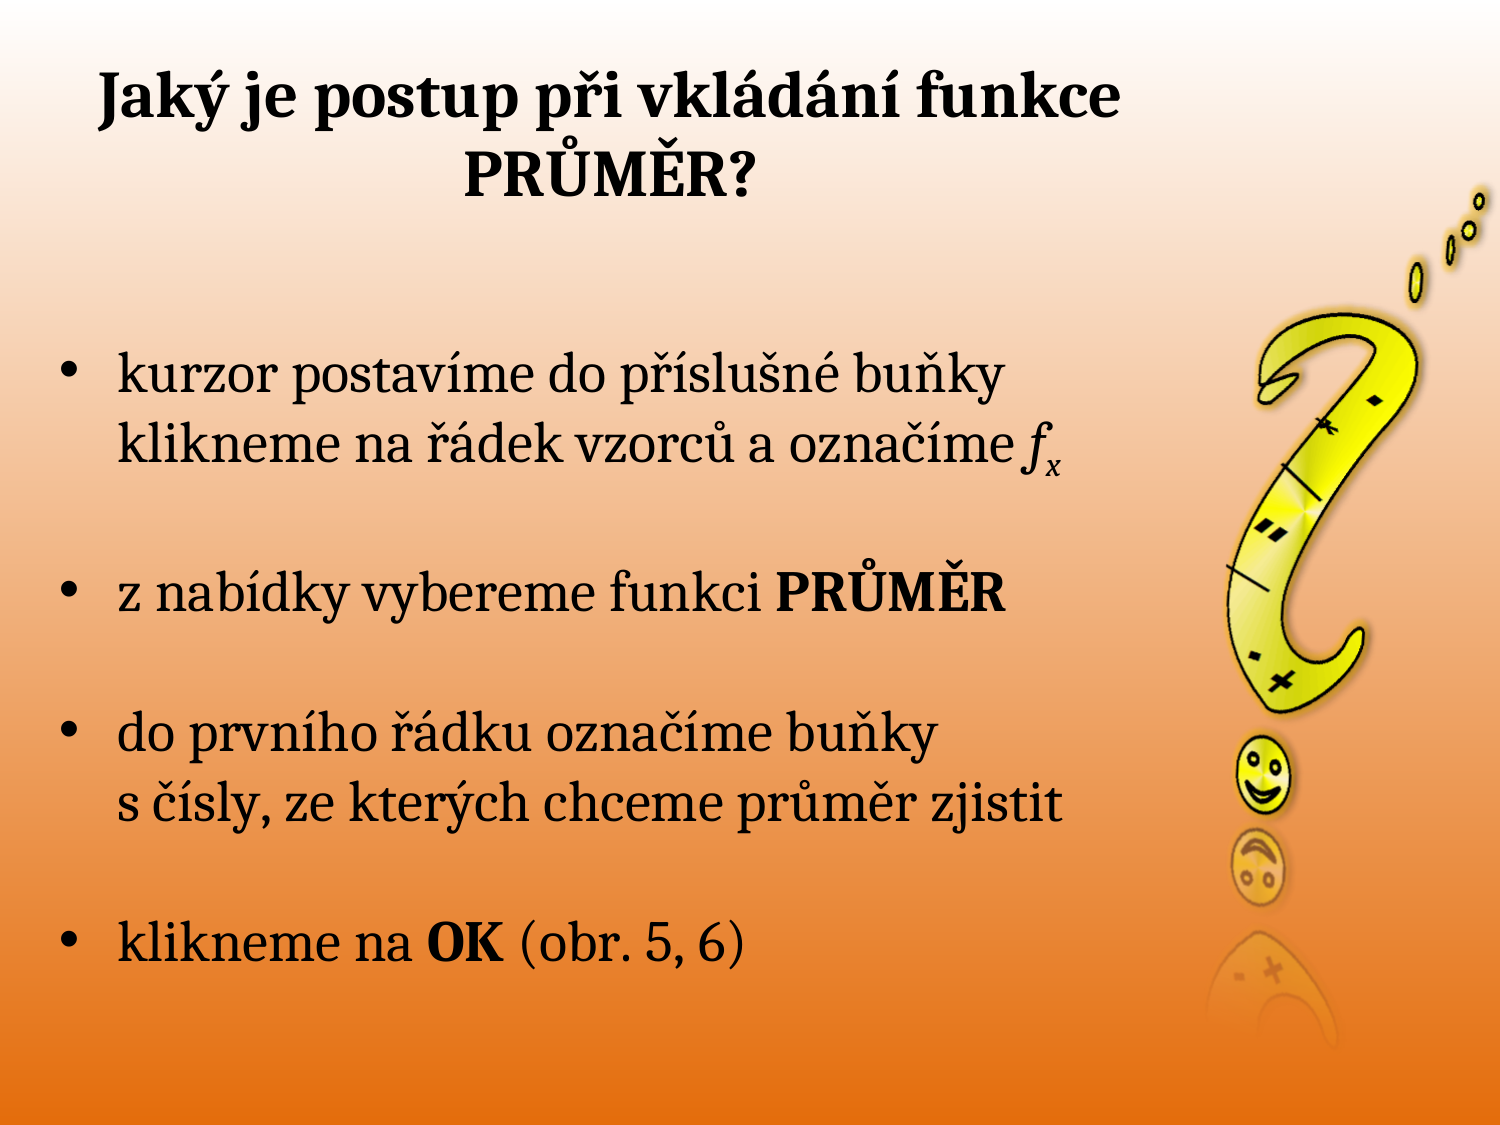

Jaký je postup při vkládání funkce PRŮMĚR?
kurzor postavíme do příslušné buňky
	klikneme na řádek vzorců a označíme fx
z nabídky vybereme funkci PRŮMĚR
do prvního řádku označíme buňky
	s čísly, ze kterých chceme průměr zjistit
klikneme na OK (obr. 5, 6)